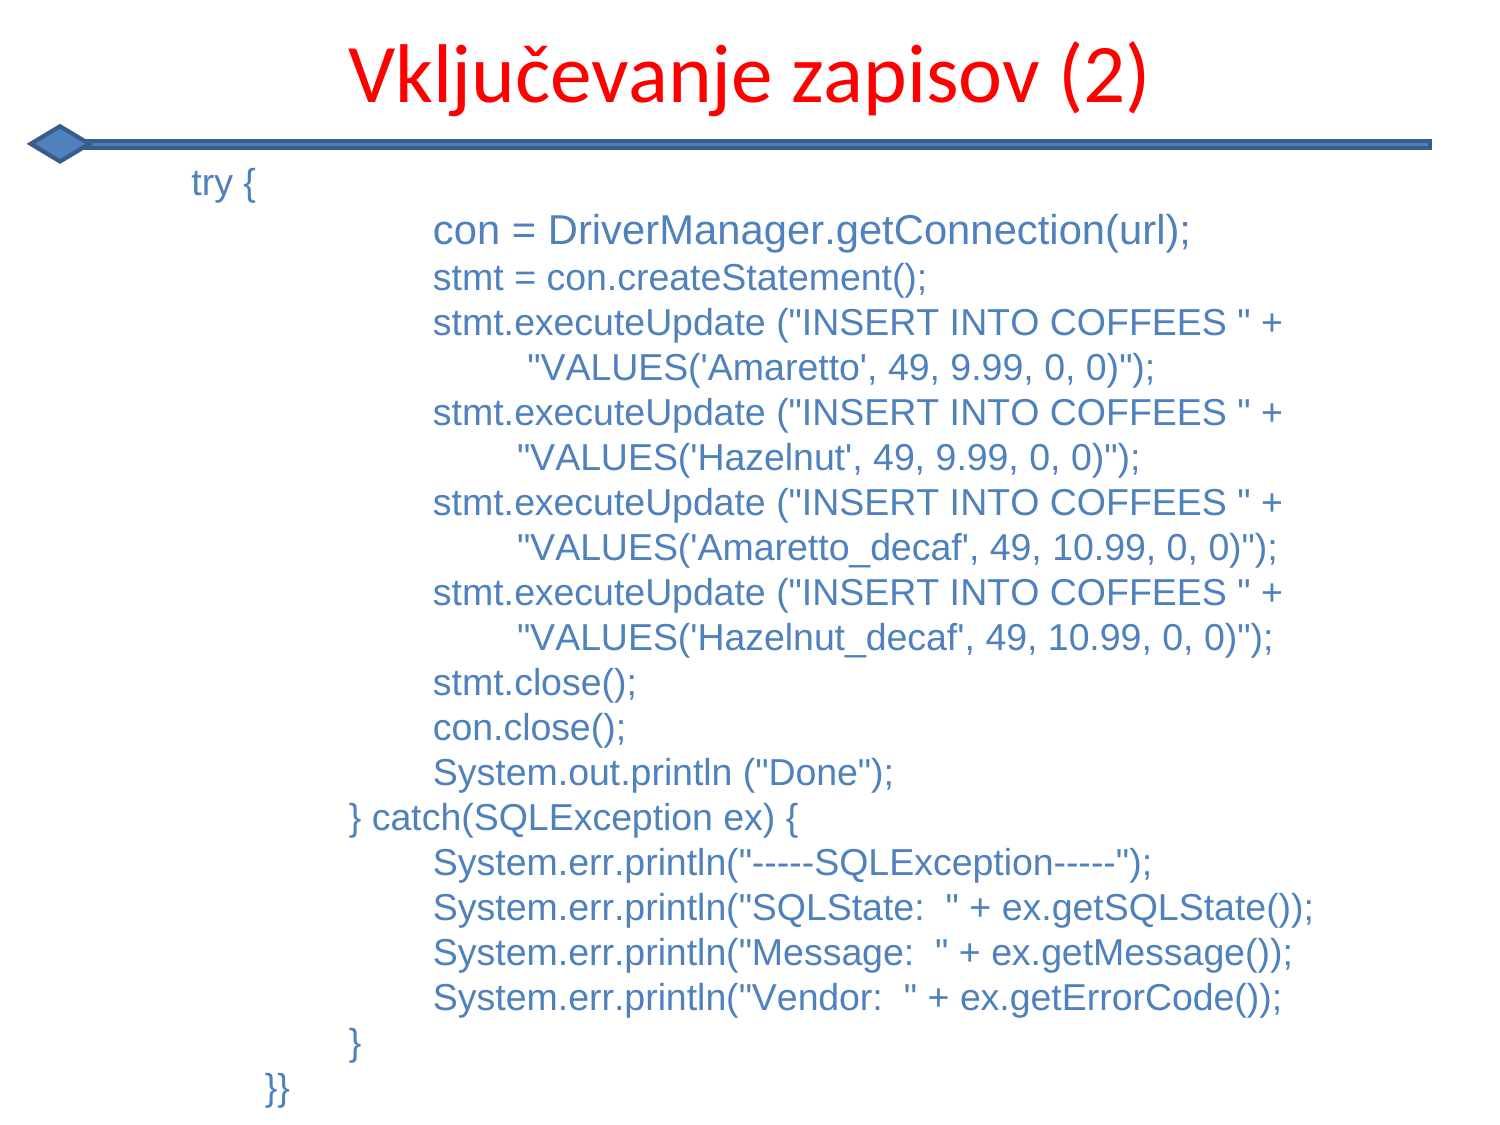

# Vključevanje zapisov (2)
 try {
 con = DriverManager.getConnection(url);
 stmt = con.createStatement();
 stmt.executeUpdate ("INSERT INTO COFFEES " +
 "VALUES('Amaretto', 49, 9.99, 0, 0)");
 stmt.executeUpdate ("INSERT INTO COFFEES " +
 "VALUES('Hazelnut', 49, 9.99, 0, 0)");
 stmt.executeUpdate ("INSERT INTO COFFEES " +
 "VALUES('Amaretto_decaf', 49, 10.99, 0, 0)");
 stmt.executeUpdate ("INSERT INTO COFFEES " +
 "VALUES('Hazelnut_decaf', 49, 10.99, 0, 0)");
 stmt.close();
 con.close();
 System.out.println ("Done");
 } catch(SQLException ex) {
 System.err.println("-----SQLException-----");
 System.err.println("SQLState: " + ex.getSQLState());
 System.err.println("Message: " + ex.getMessage());
 System.err.println("Vendor: " + ex.getErrorCode());
 }
 }}